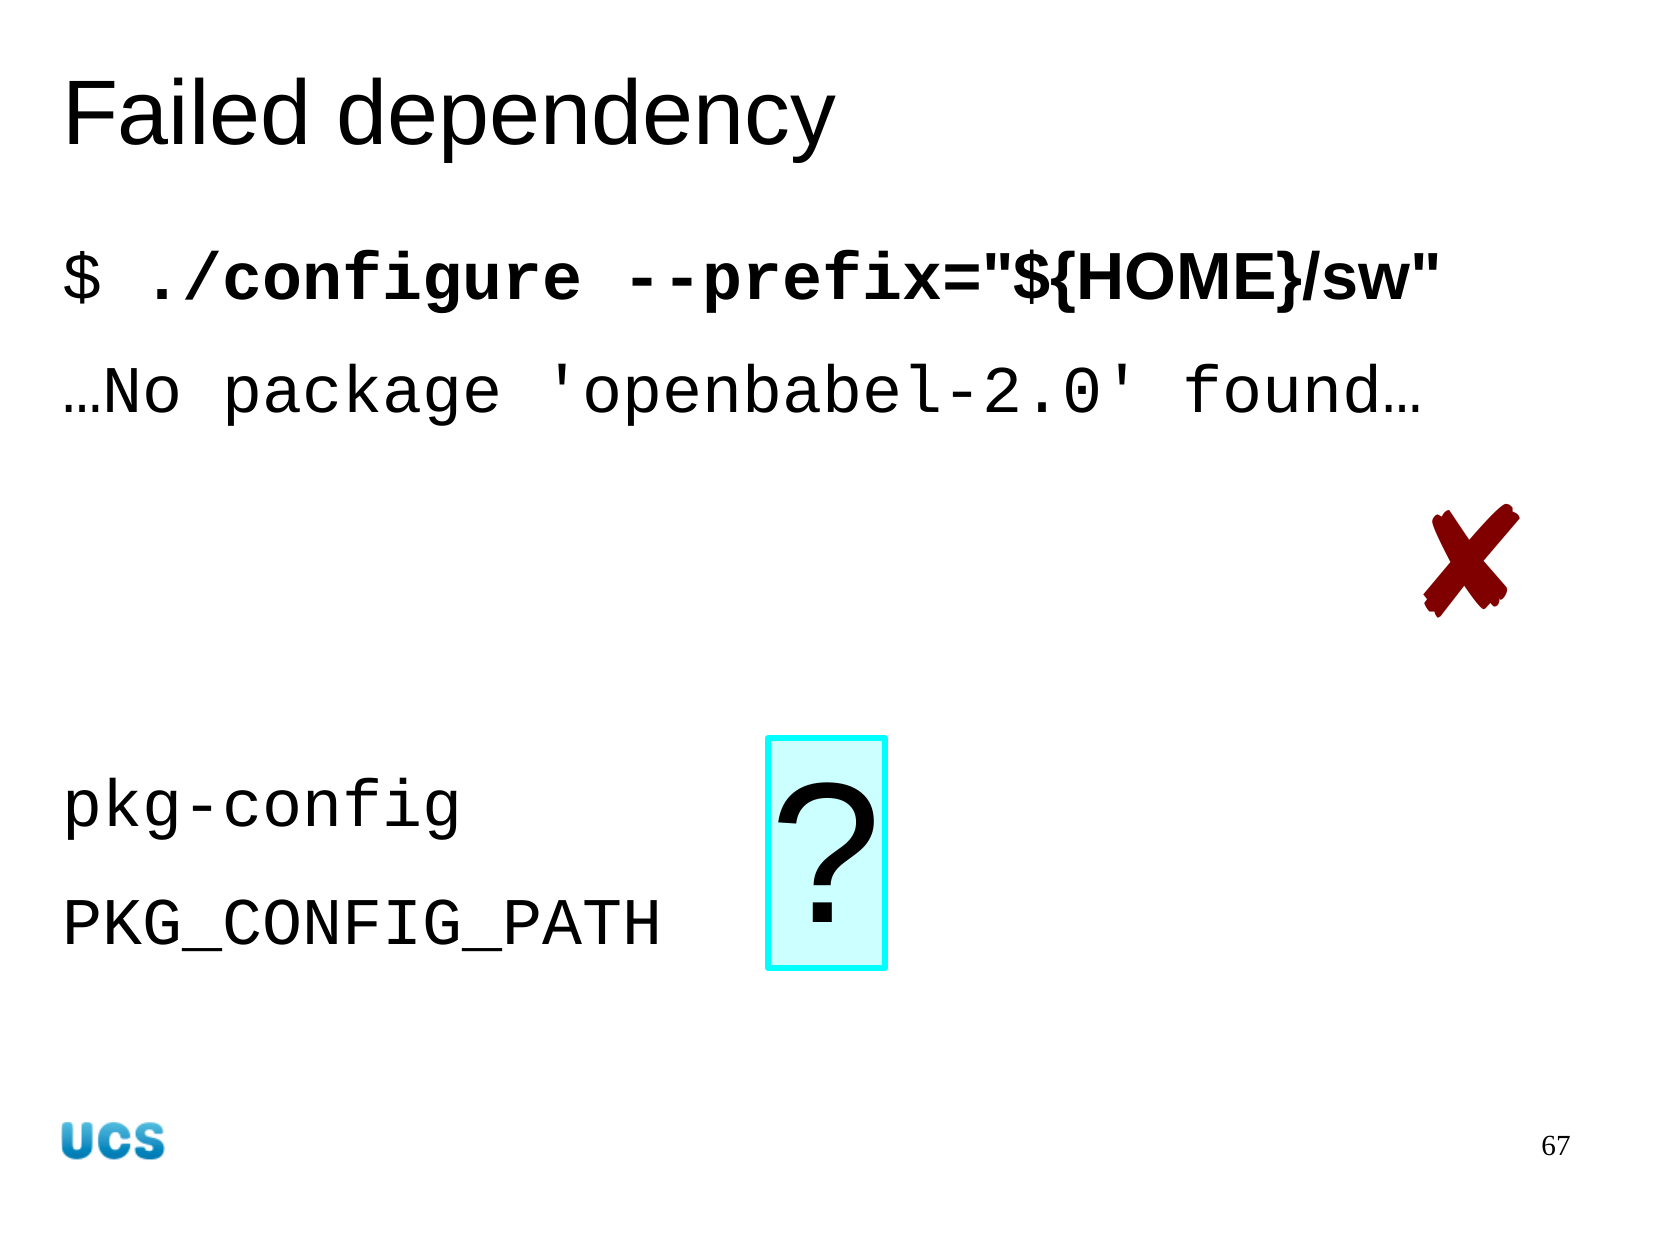

Failed dependency
$ ./configure --prefix="${HOME}/sw"
…No package 'openbabel-2.0' found…

?
pkg-config
PKG_CONFIG_PATH
67